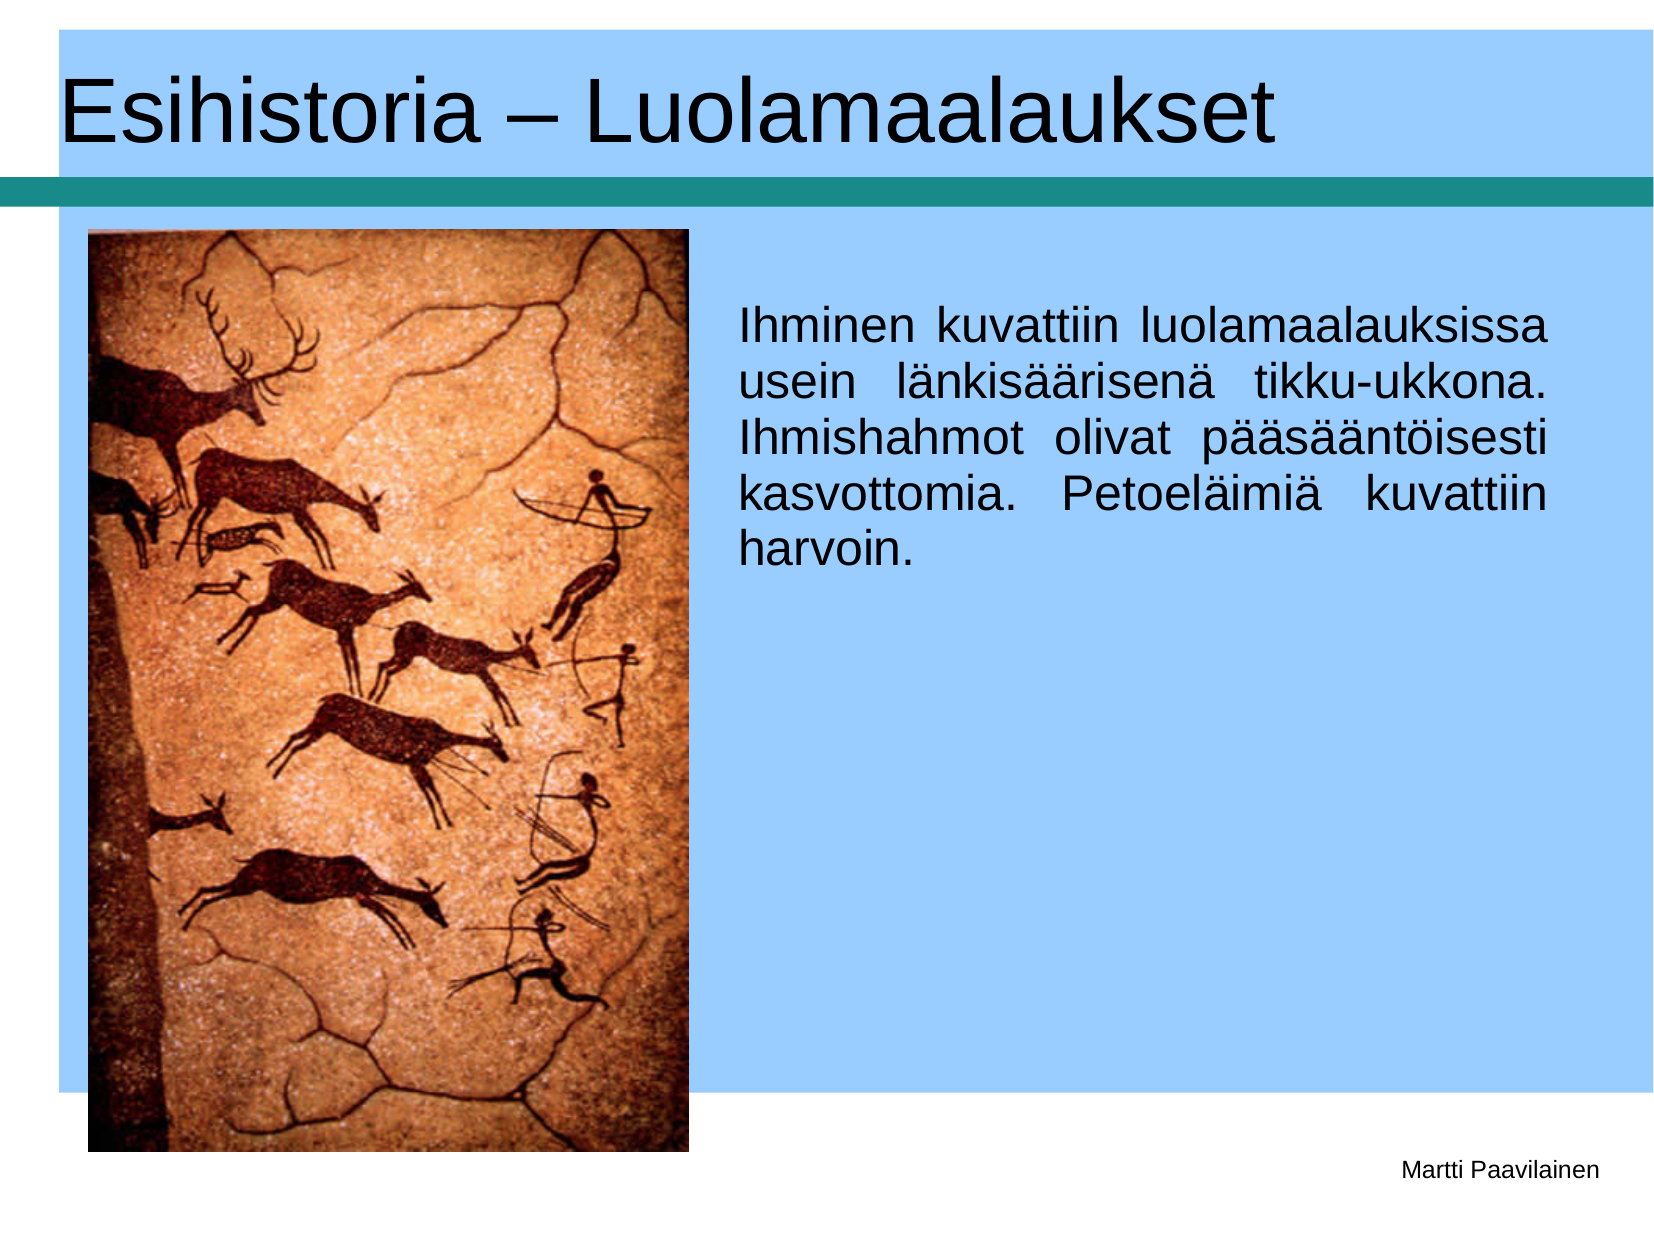

# Esihistoria – Luolamaalaukset
Ihminen kuvattiin luolamaalauksissa usein länkisäärisenä tikku-ukkona. Ihmishahmot olivat pääsääntöisesti kasvottomia. Petoeläimiä kuvattiin harvoin.
Martti Paavilainen